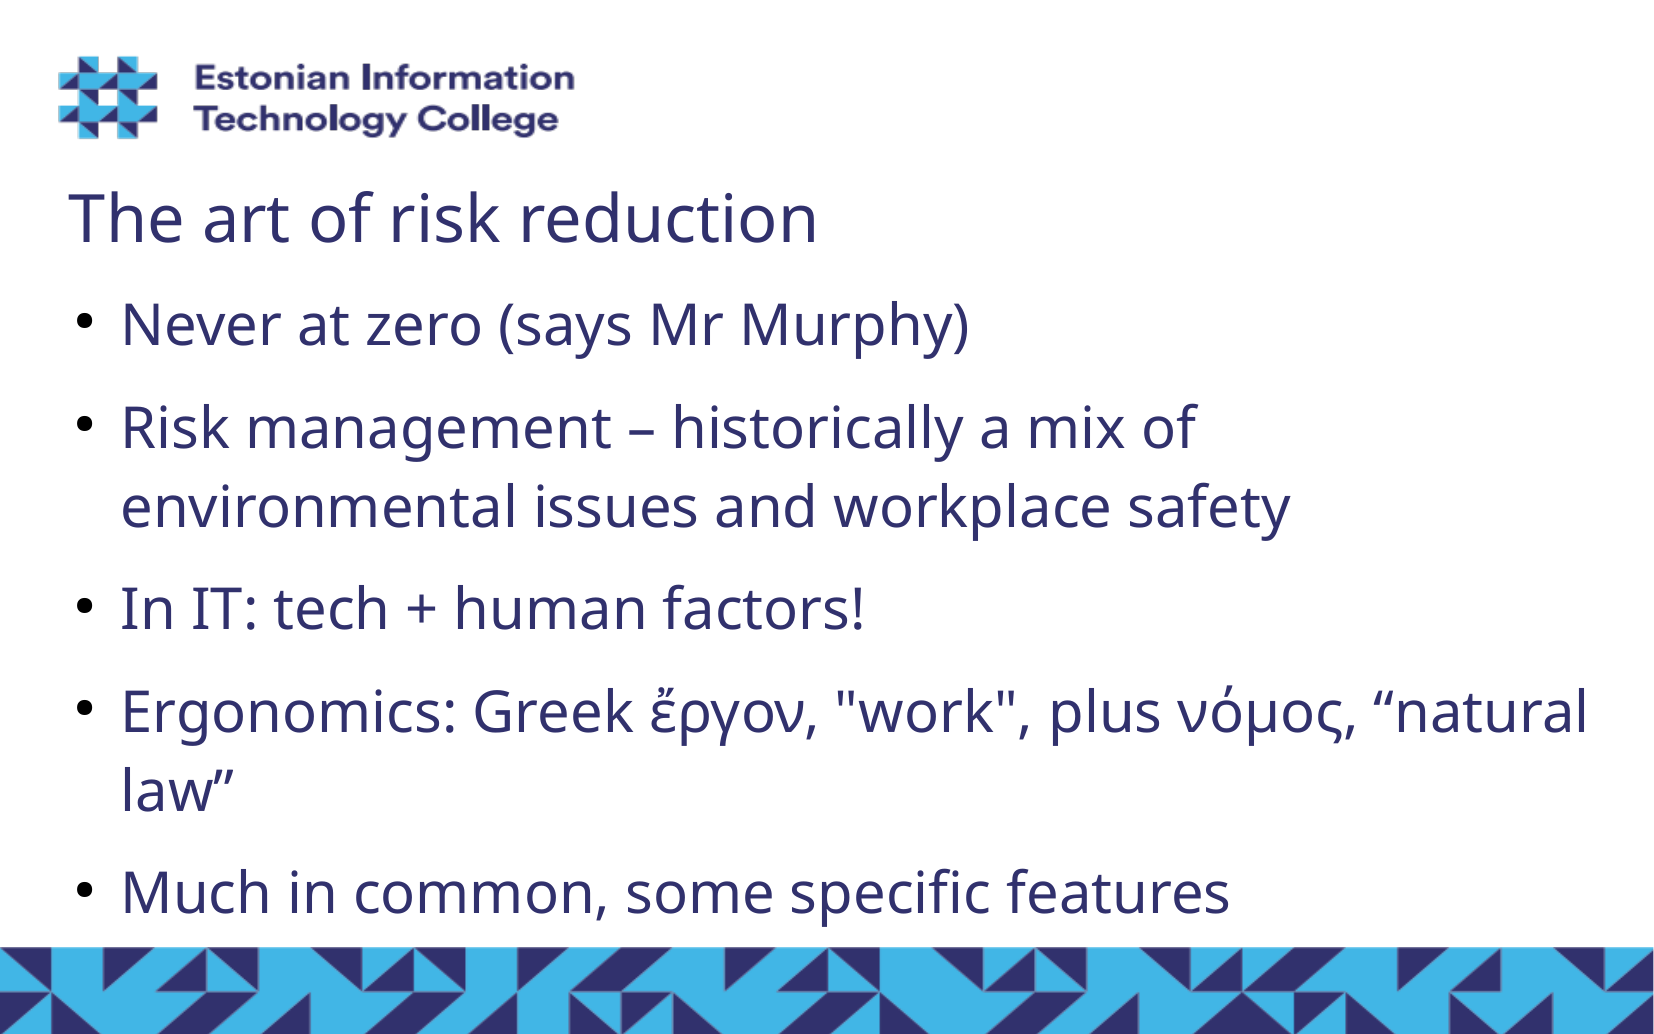

# The art of risk reduction
Never at zero (says Mr Murphy)
Risk management – historically a mix of environmental issues and workplace safety
In IT: tech + human factors!
Ergonomics: Greek ἔργον, "work", plus νόμος, “natural law”
Much in common, some specific features